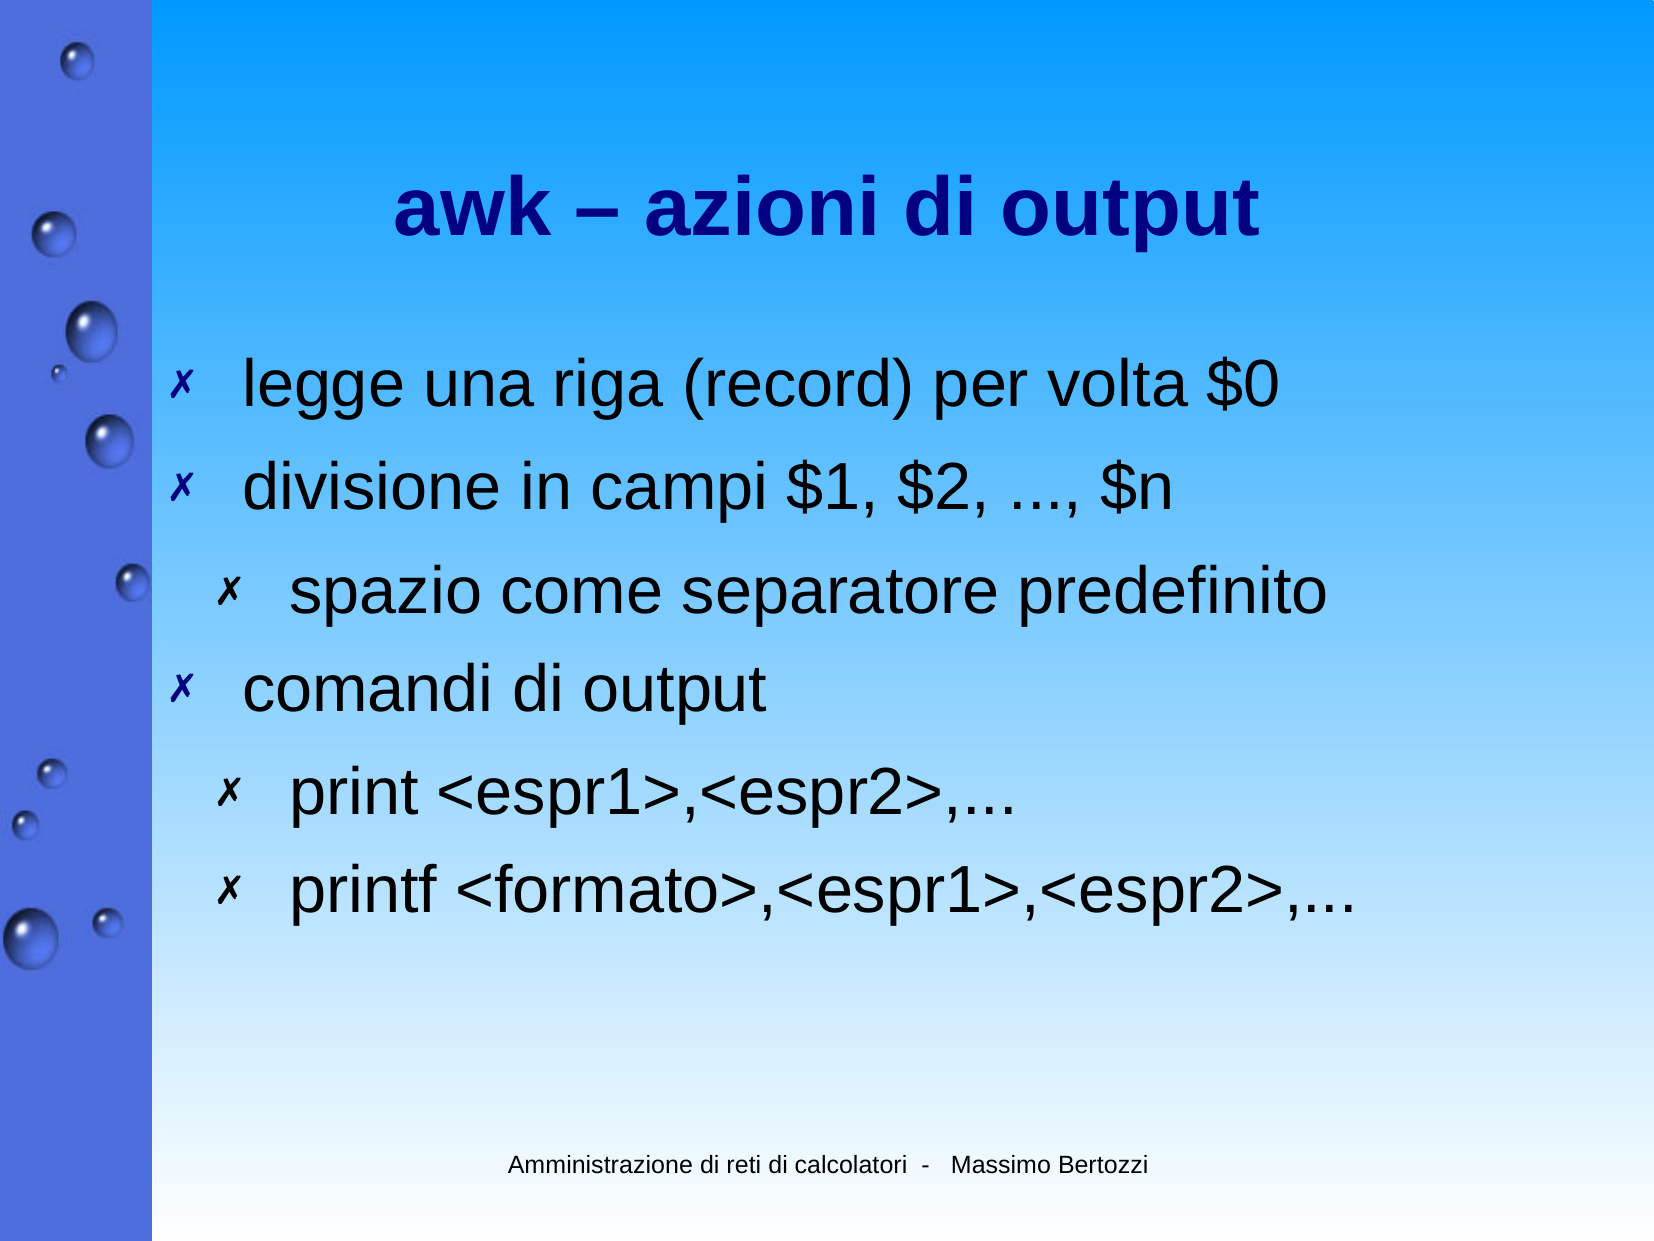

# awk – azioni di output
legge una riga (record) per volta $0
divisione in campi $1, $2, ..., $n
spazio come separatore predefinito
comandi di output
print <espr1>,<espr2>,...
printf <formato>,<espr1>,<espr2>,...